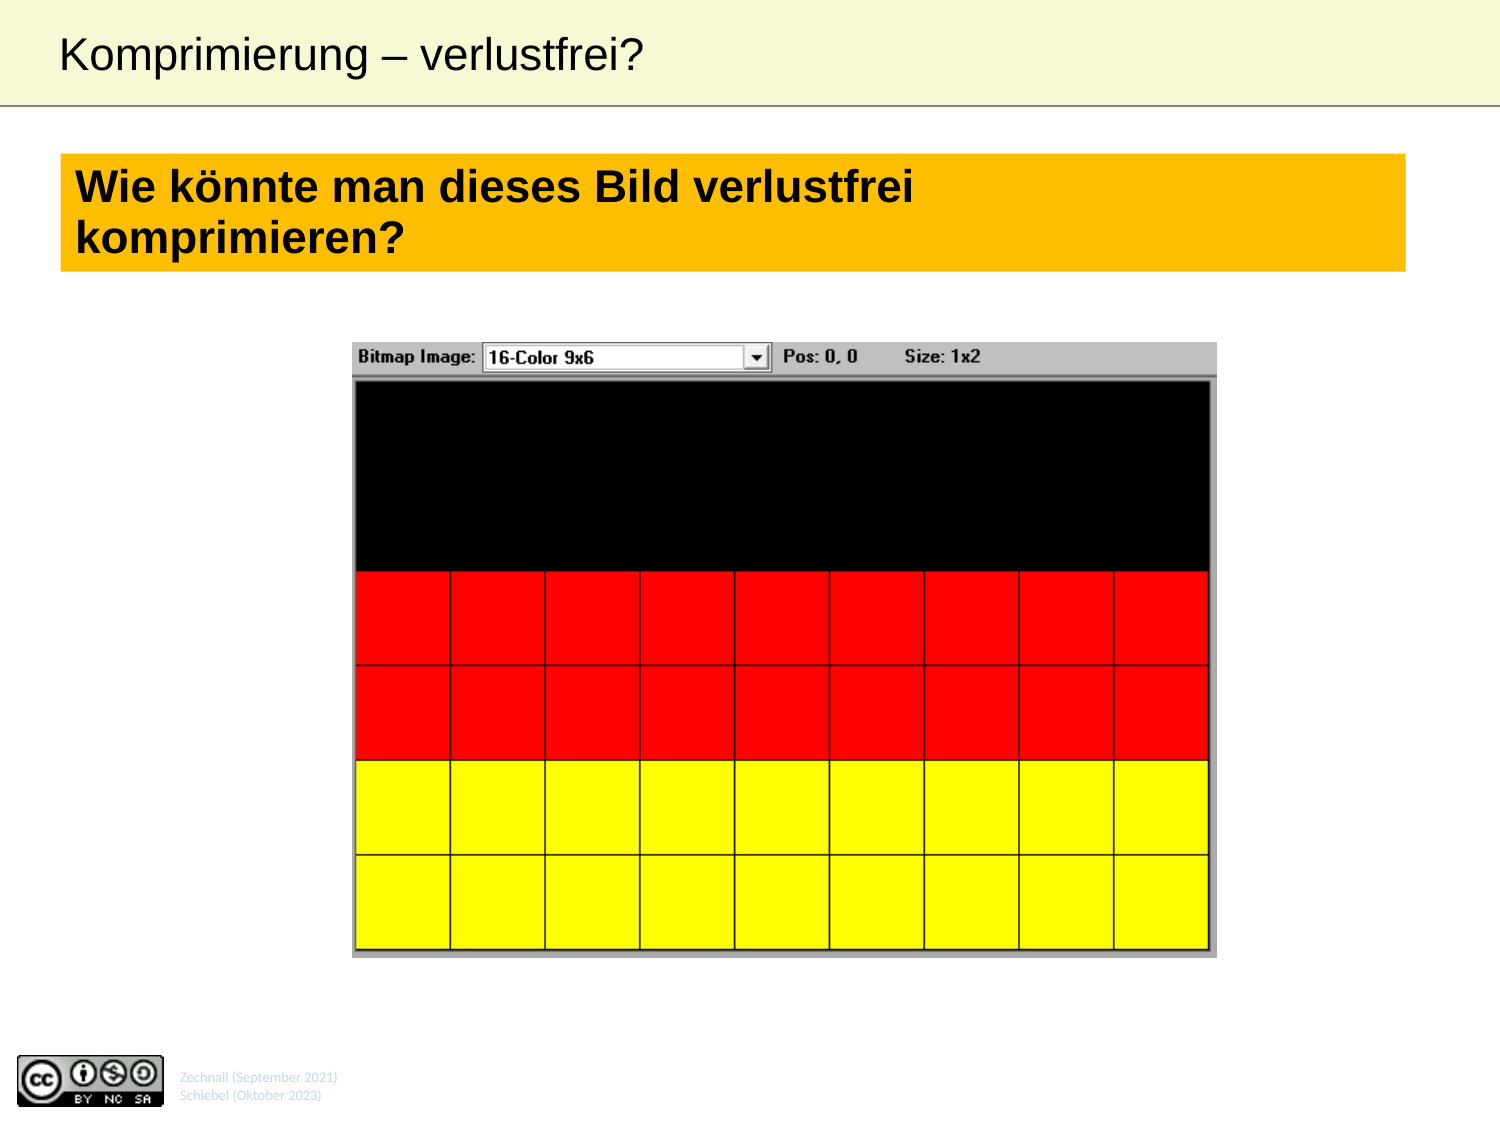

# Komprimierung – verlustfrei?
Wie könnte man dieses Bild verlustfrei
komprimieren?